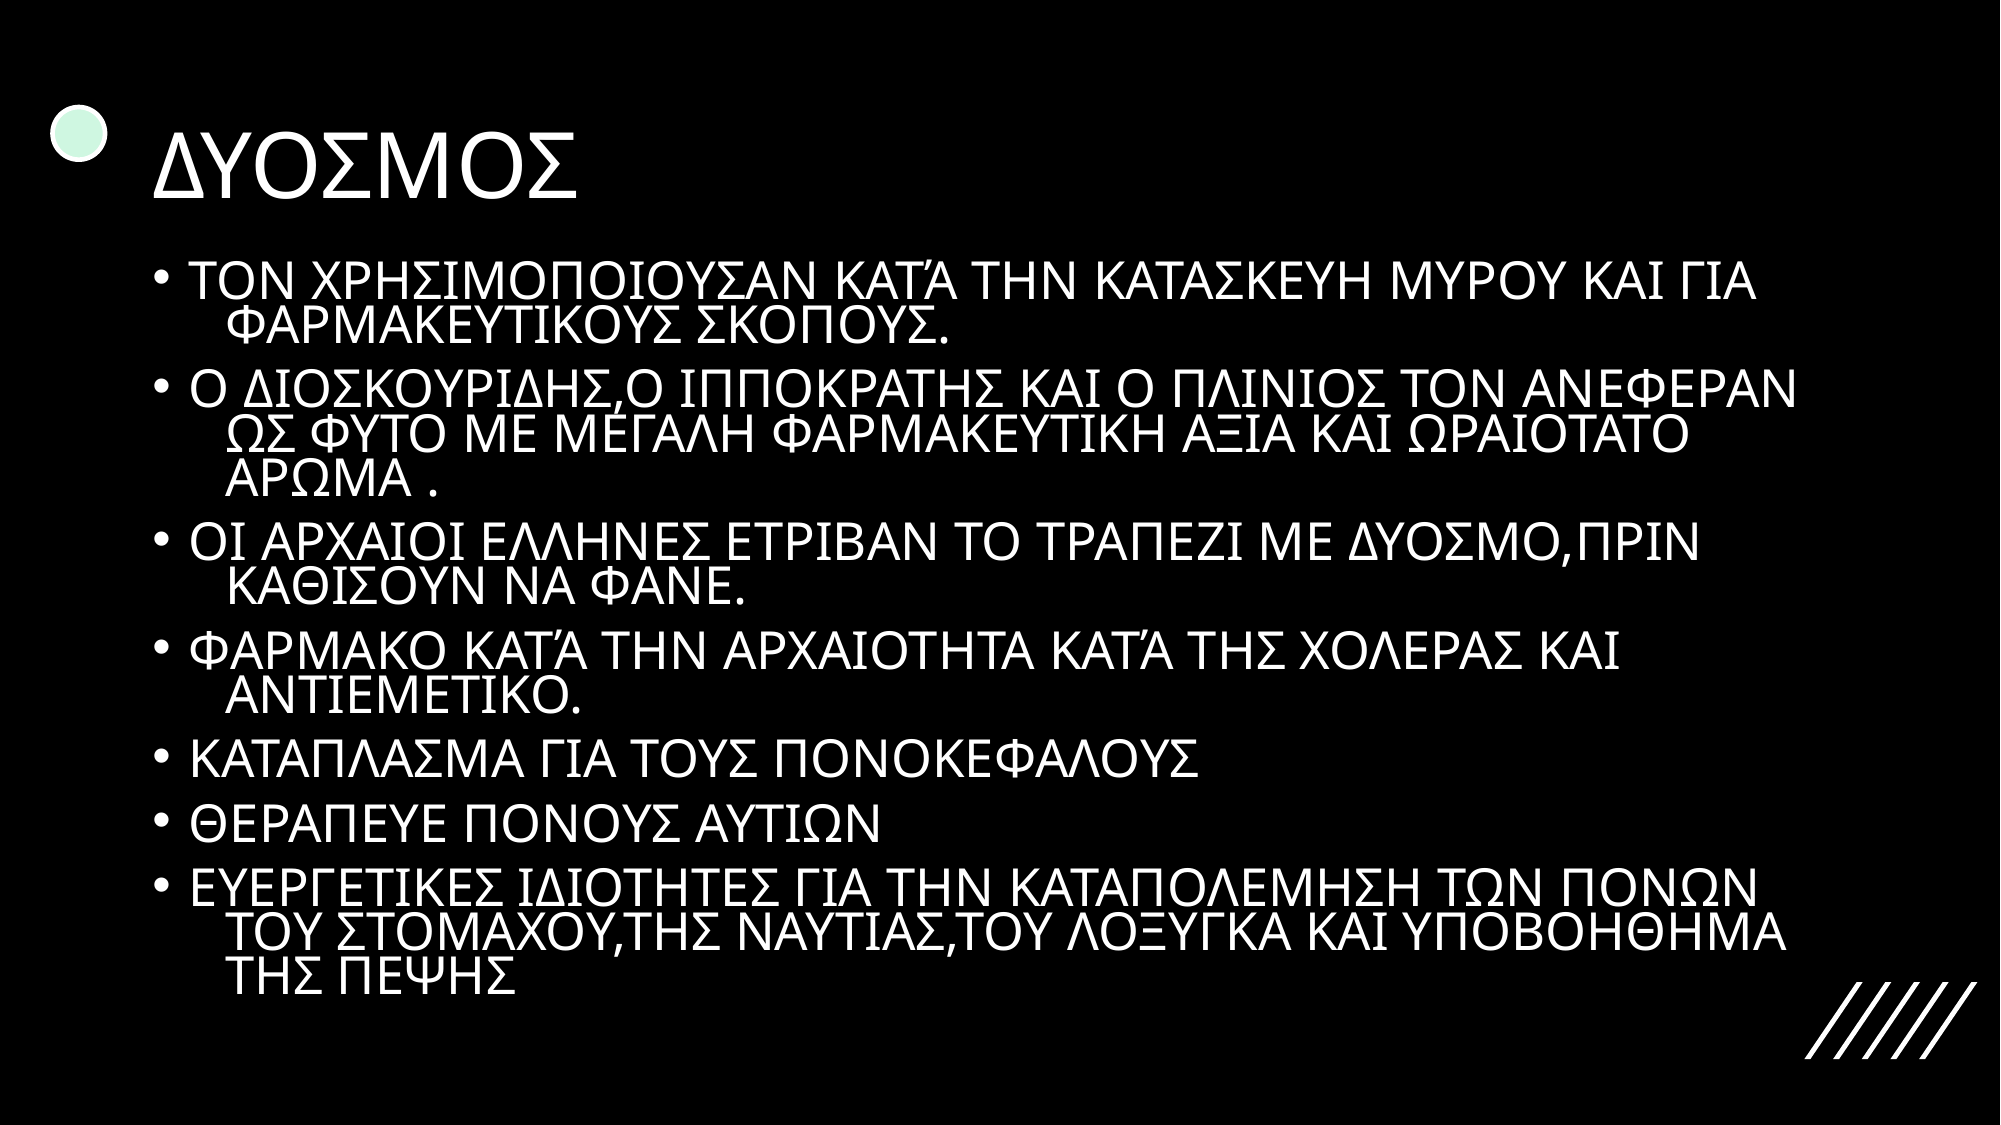

# ΔΥΟΣΜΟΣ
ΤΟΝ ΧΡΗΣΙΜΟΠΟΙΟΥΣΑΝ ΚΑΤΆ ΤΗΝ ΚΑΤΑΣΚΕΥΗ ΜΥΡΟΥ ΚΑΙ ΓΙΑ ΦΑΡΜΑΚΕΥΤΙΚΟΥΣ ΣΚΟΠΟΥΣ.
Ο ΔΙΟΣΚΟΥΡΙΔΗΣ,Ο ΙΠΠΟΚΡΑΤΗΣ ΚΑΙ Ο ΠΛΙΝΙΟΣ ΤΟΝ ΑΝΕΦΕΡΑΝ ΩΣ ΦΥΤΟ ΜΕ ΜΕΓΑΛΗ ΦΑΡΜΑΚΕΥΤΙΚΗ ΑΞΙΑ ΚΑΙ ΩΡΑΙΟΤΑΤΟ ΑΡΩΜΑ .
ΟΙ ΑΡΧΑΙΟΙ ΕΛΛΗΝΕΣ ΕΤΡΙΒΑΝ ΤΟ ΤΡΑΠΕΖΙ ΜΕ ΔΥΟΣΜΟ,ΠΡΙΝ ΚΑΘΙΣΟΥΝ ΝΑ ΦΑΝΕ.
ΦΑΡΜΑΚΟ ΚΑΤΆ ΤΗΝ ΑΡΧΑΙΟΤΗΤΑ ΚΑΤΆ ΤΗΣ ΧΟΛΕΡΑΣ ΚΑΙ ΑΝΤΙΕΜΕΤΙΚΟ.
ΚΑΤΑΠΛΑΣΜΑ ΓΙΑ ΤΟΥΣ ΠΟΝΟΚΕΦΑΛΟΥΣ
ΘΕΡΑΠΕΥΕ ΠΟΝΟΥΣ ΑΥΤΙΩΝ
ΕΥΕΡΓΕΤΙΚΕΣ ΙΔΙΟΤΗΤΕΣ ΓΙΑ ΤΗΝ ΚΑΤΑΠΟΛΕΜΗΣΗ ΤΩΝ ΠΟΝΩΝ ΤΟΥ ΣΤΟΜΑΧΟΥ,ΤΗΣ ΝΑΥΤΙΑΣ,ΤΟΥ ΛΟΞΥΓΚΑ ΚΑΙ ΥΠΟΒΟΗΘΗΜΑ ΤΗΣ ΠΕΨΗΣ